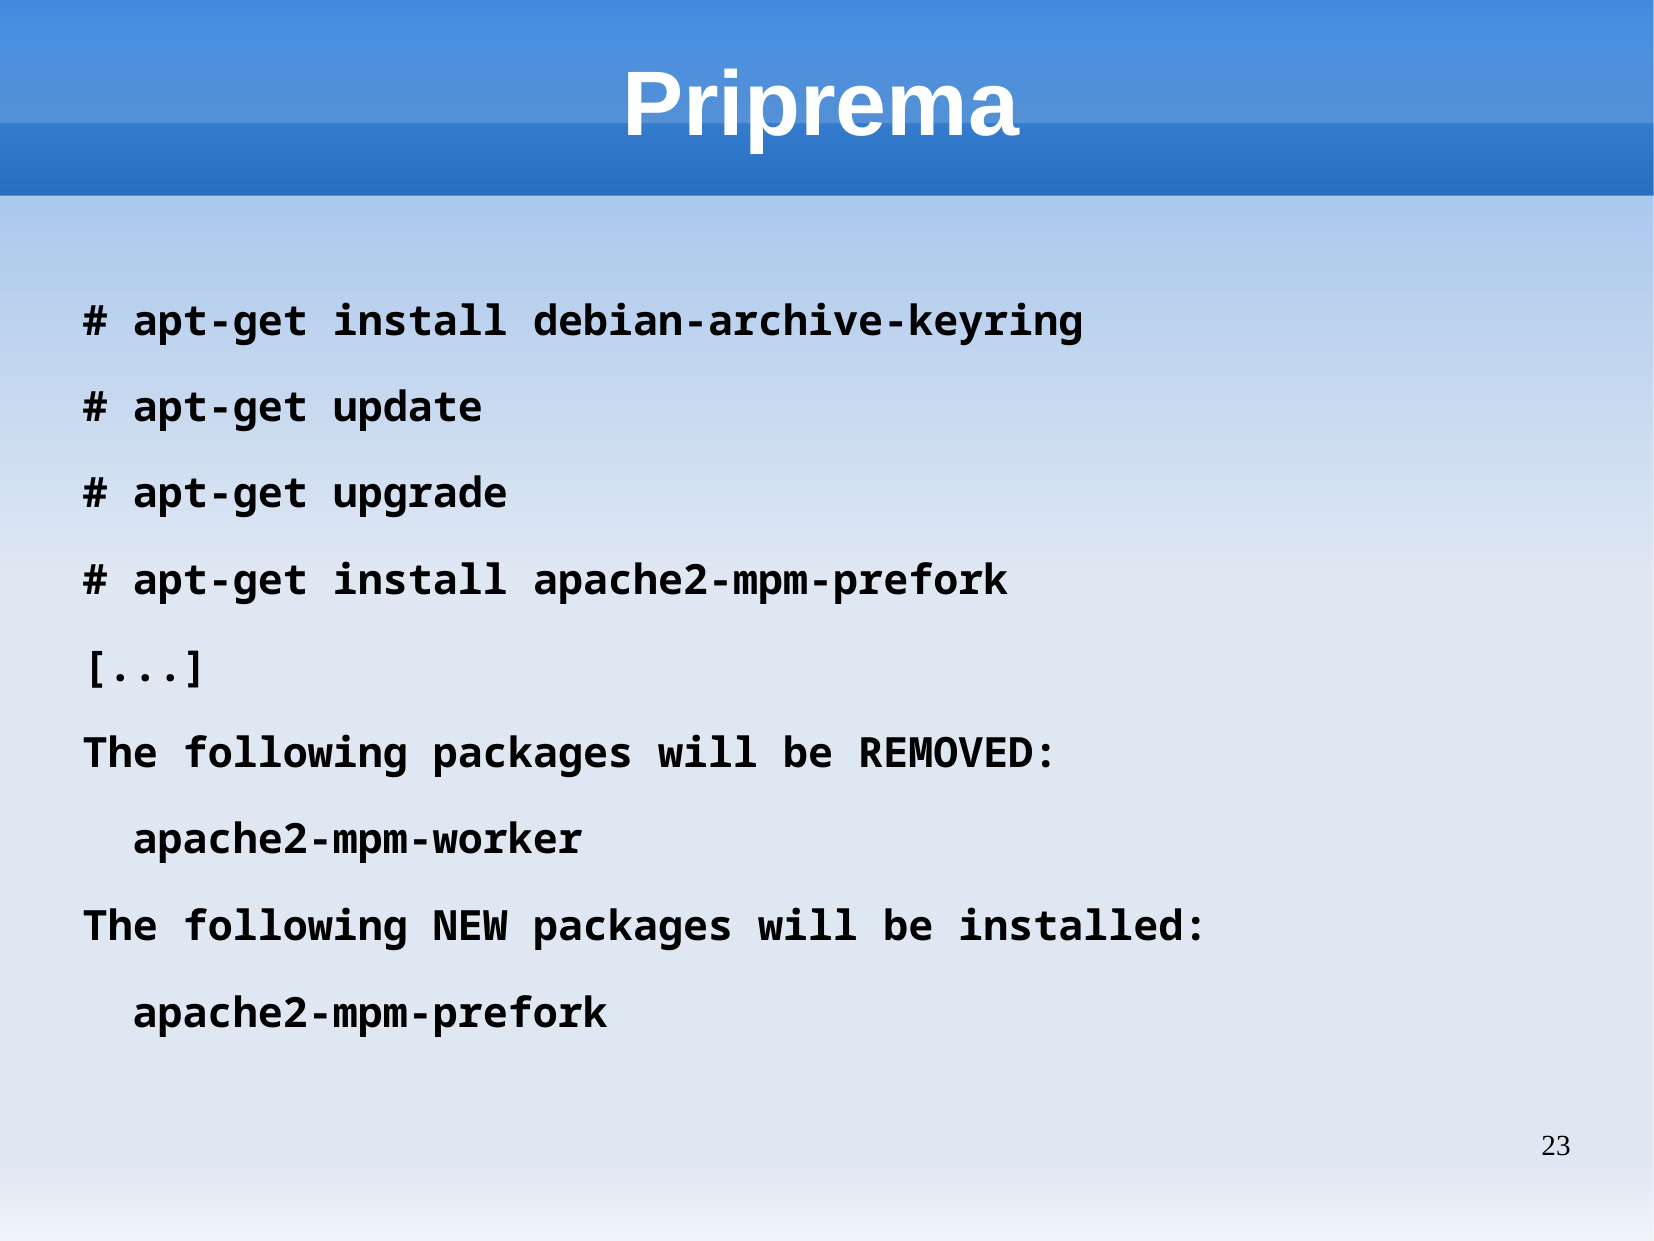

# Priprema
# apt-get install debian-archive-keyring
# apt-get update
# apt-get upgrade
# apt-get install apache2-mpm-prefork
[...]
The following packages will be REMOVED:
 apache2-mpm-worker
The following NEW packages will be installed:
 apache2-mpm-prefork
23